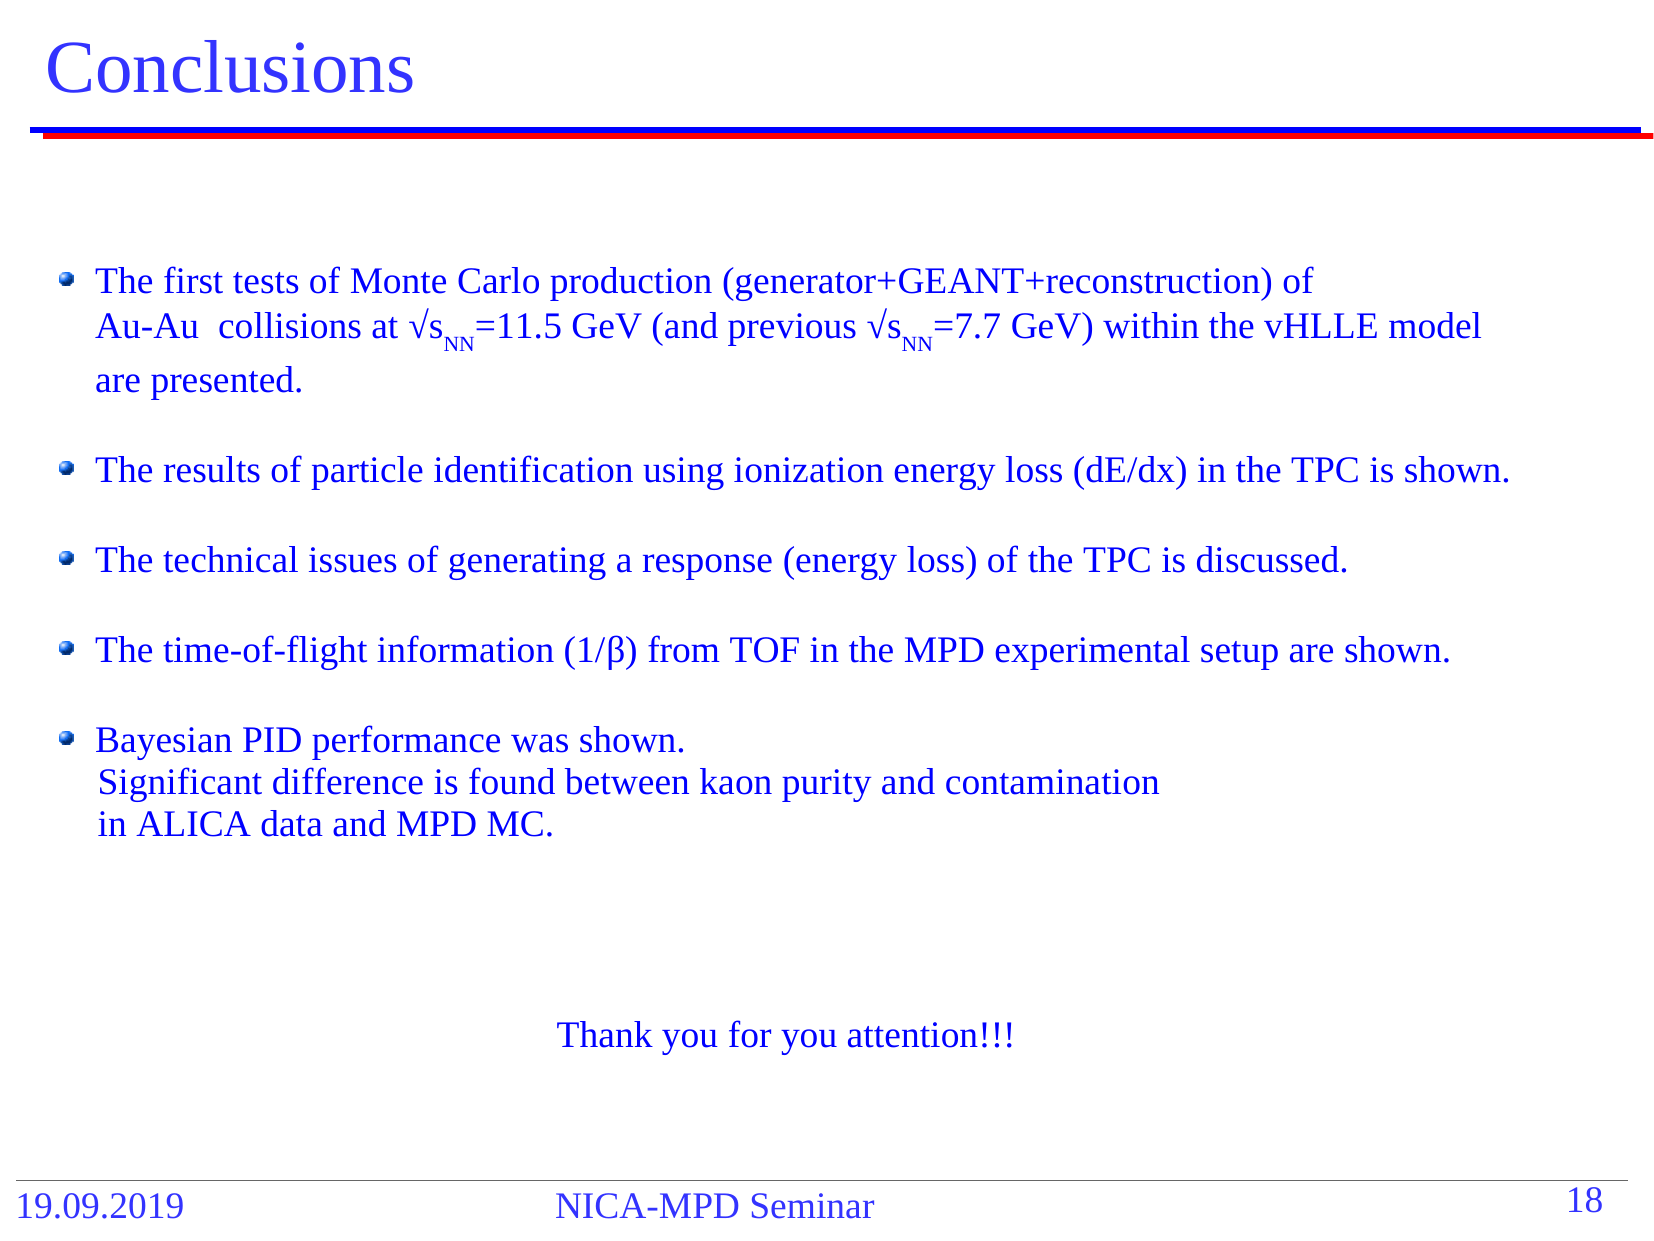

Conclusions
The first tests of Monte Carlo production (generator+GEANT+reconstruction) of
Au-Au collisions at √sNN=11.5 GeV (and previous √sNN=7.7 GeV) within the vHLLE model
are presented.
The results of particle identification using ionization energy loss (dE/dx) in the TPC is shown.
The technical issues of generating a response (energy loss) of the TPC is discussed.
The time-of-flight information (1/β) from TOF in the MPD experimental setup are shown.
Bayesian PID performance was shown.
 Significant difference is found between kaon purity and contamination
 in ALICA data and MPD MC.
Thank you for you attention!!!
18